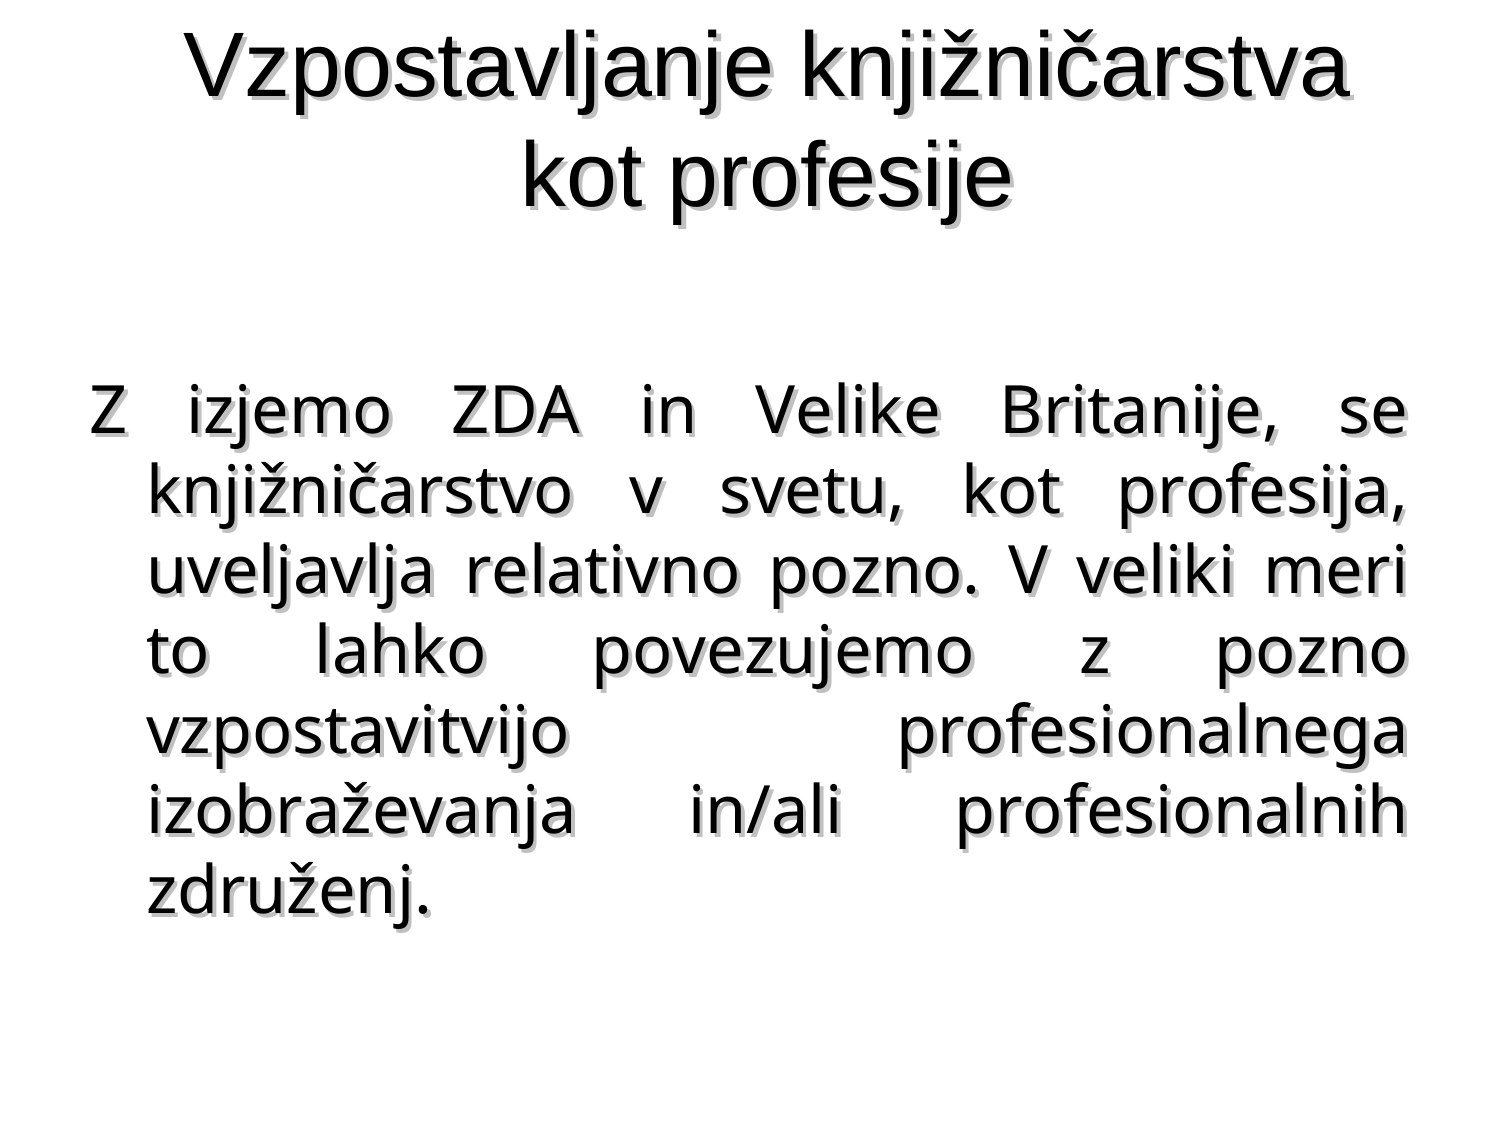

# Vzpostavljanje knjižničarstva kot profesije
Z izjemo ZDA in Velike Britanije, se knjižničarstvo v svetu, kot profesija, uveljavlja relativno pozno. V veliki meri to lahko povezujemo z pozno vzpostavitvijo profesionalnega izobraževanja in/ali profesionalnih združenj.
2
Oddelek za bibliotekarstvo, informacijsko znanost in knjigarstvo, Filozofska fakulteta